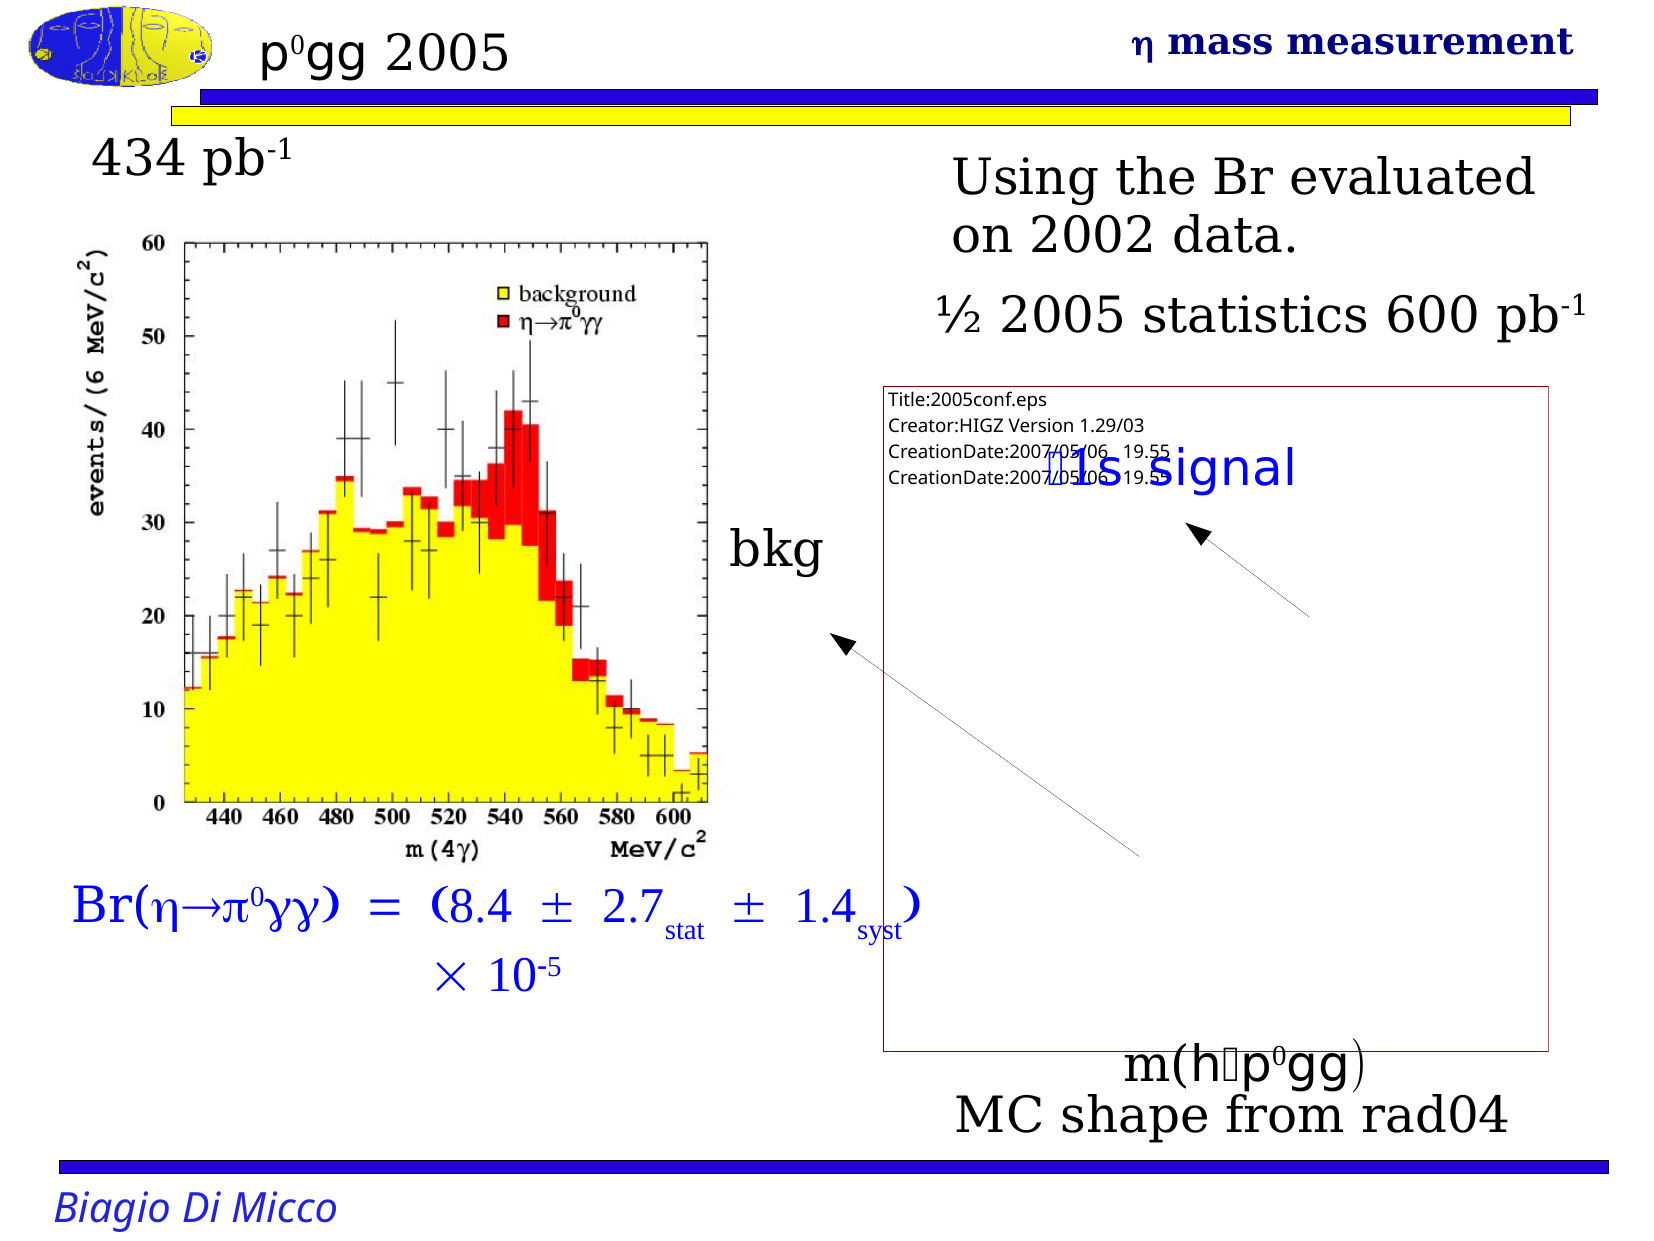

p0gg 2005
434 pb-1
Using the Br evaluated on 2002 data.
½ 2005 statistics 600 pb-1
1s signal
bkg
Br(h®p0gg) = (8.4  2.7stat  1.4syst)  10-5
m(hp0gg)
MC shape from rad04